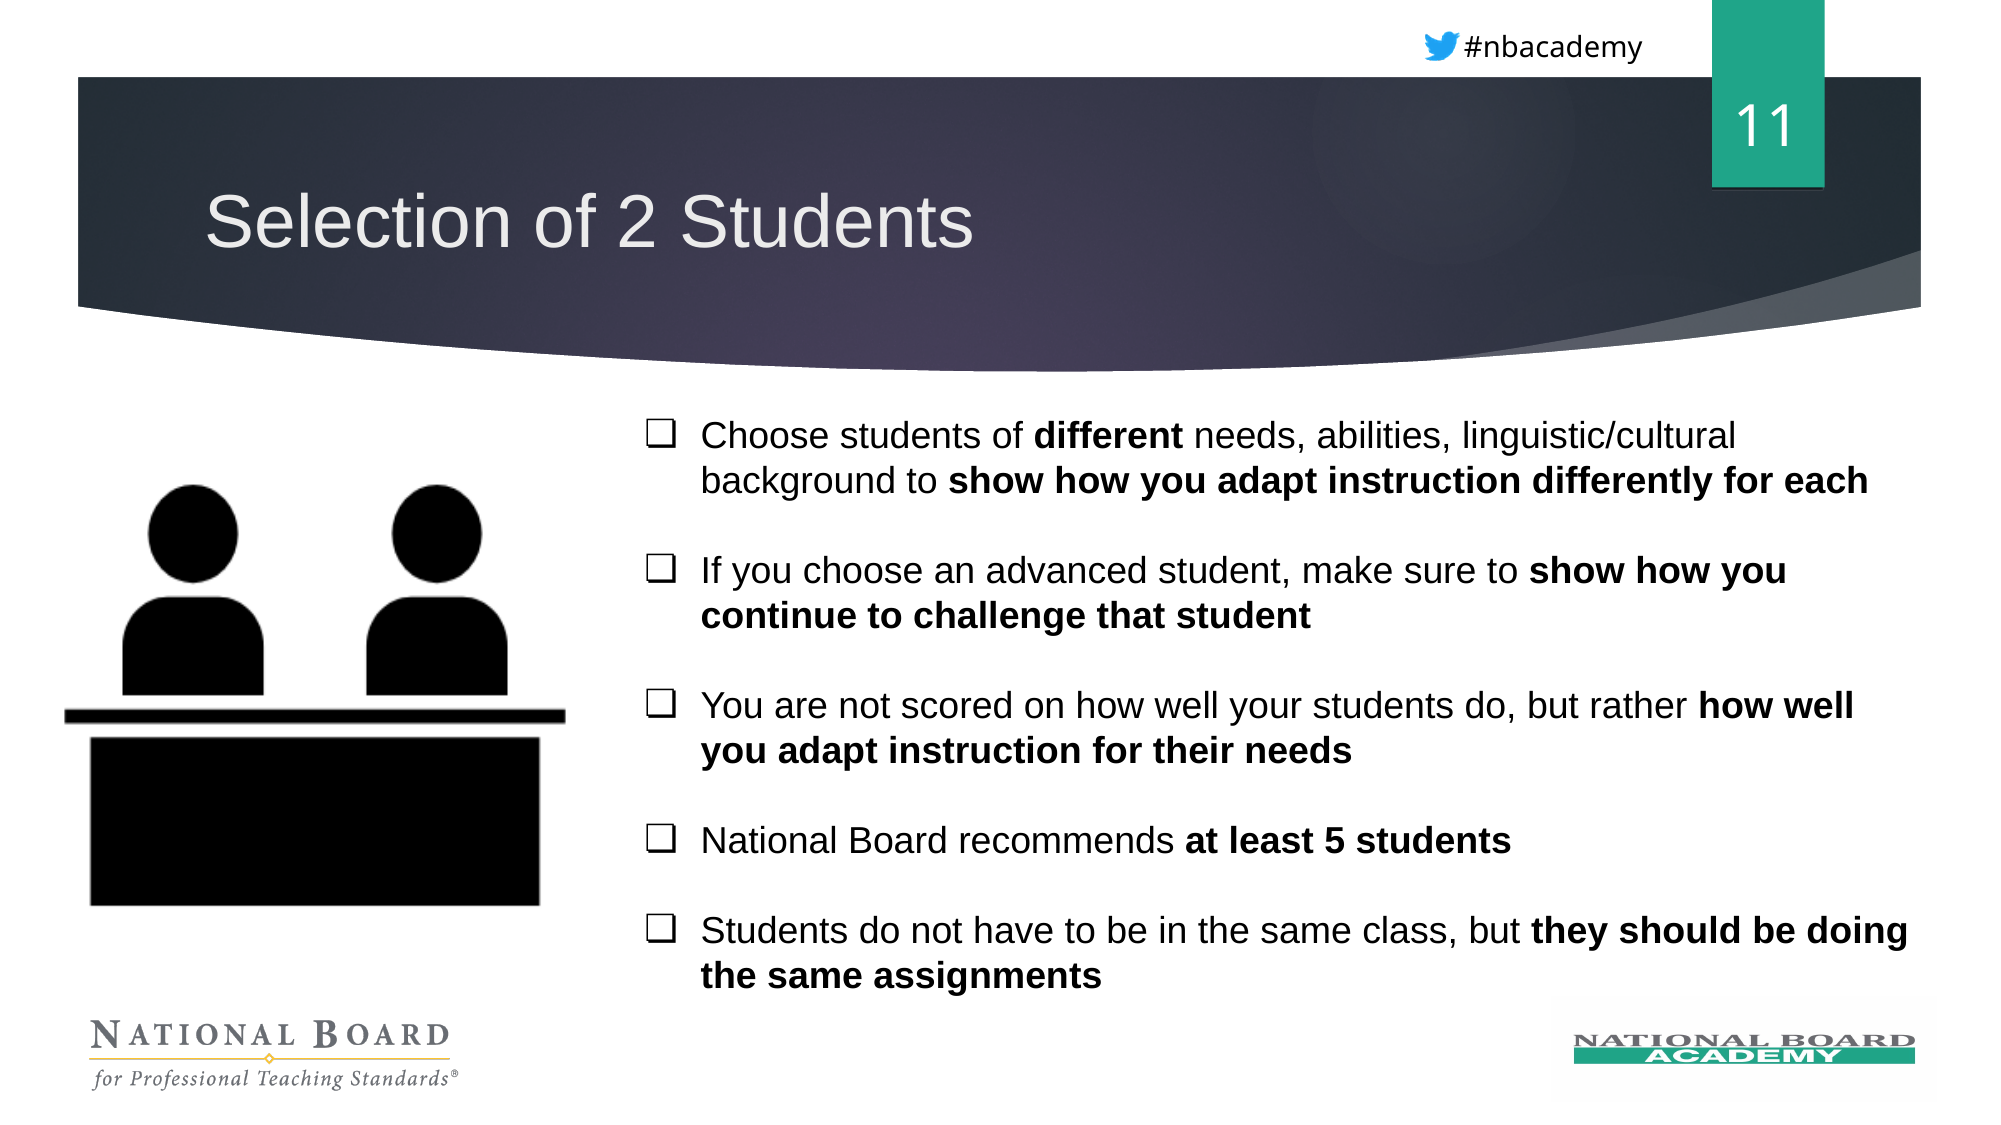

# Selection of 2 Students
Choose students of different needs, abilities, linguistic/cultural background to show how you adapt instruction differently for each
If you choose an advanced student, make sure to show how you continue to challenge that student
You are not scored on how well your students do, but rather how well you adapt instruction for their needs
National Board recommends at least 5 students
Students do not have to be in the same class, but they should be doing the same assignments